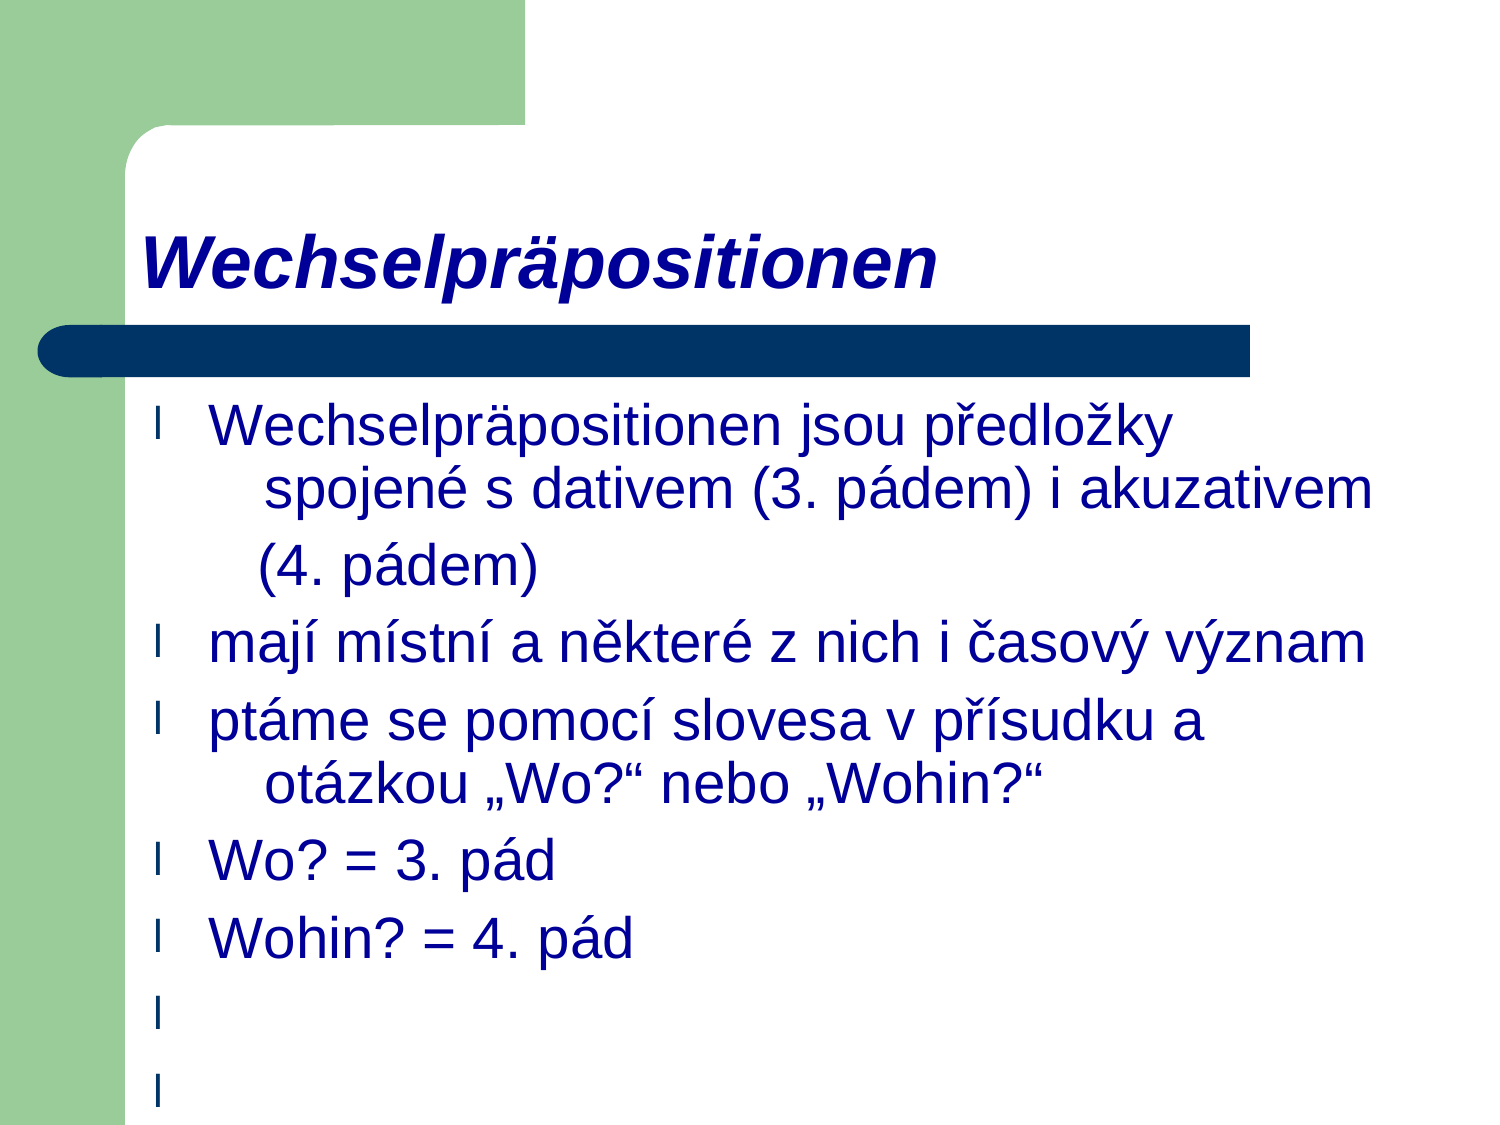

# Wechselpräpositionen
Wechselpräpositionen jsou předložky spojené s dativem (3. pádem) i akuzativem
 (4. pádem)
mají místní a některé z nich i časový význam
ptáme se pomocí slovesa v přísudku a otázkou „Wo?“ nebo „Wohin?“
Wo? = 3. pád
Wohin? = 4. pád